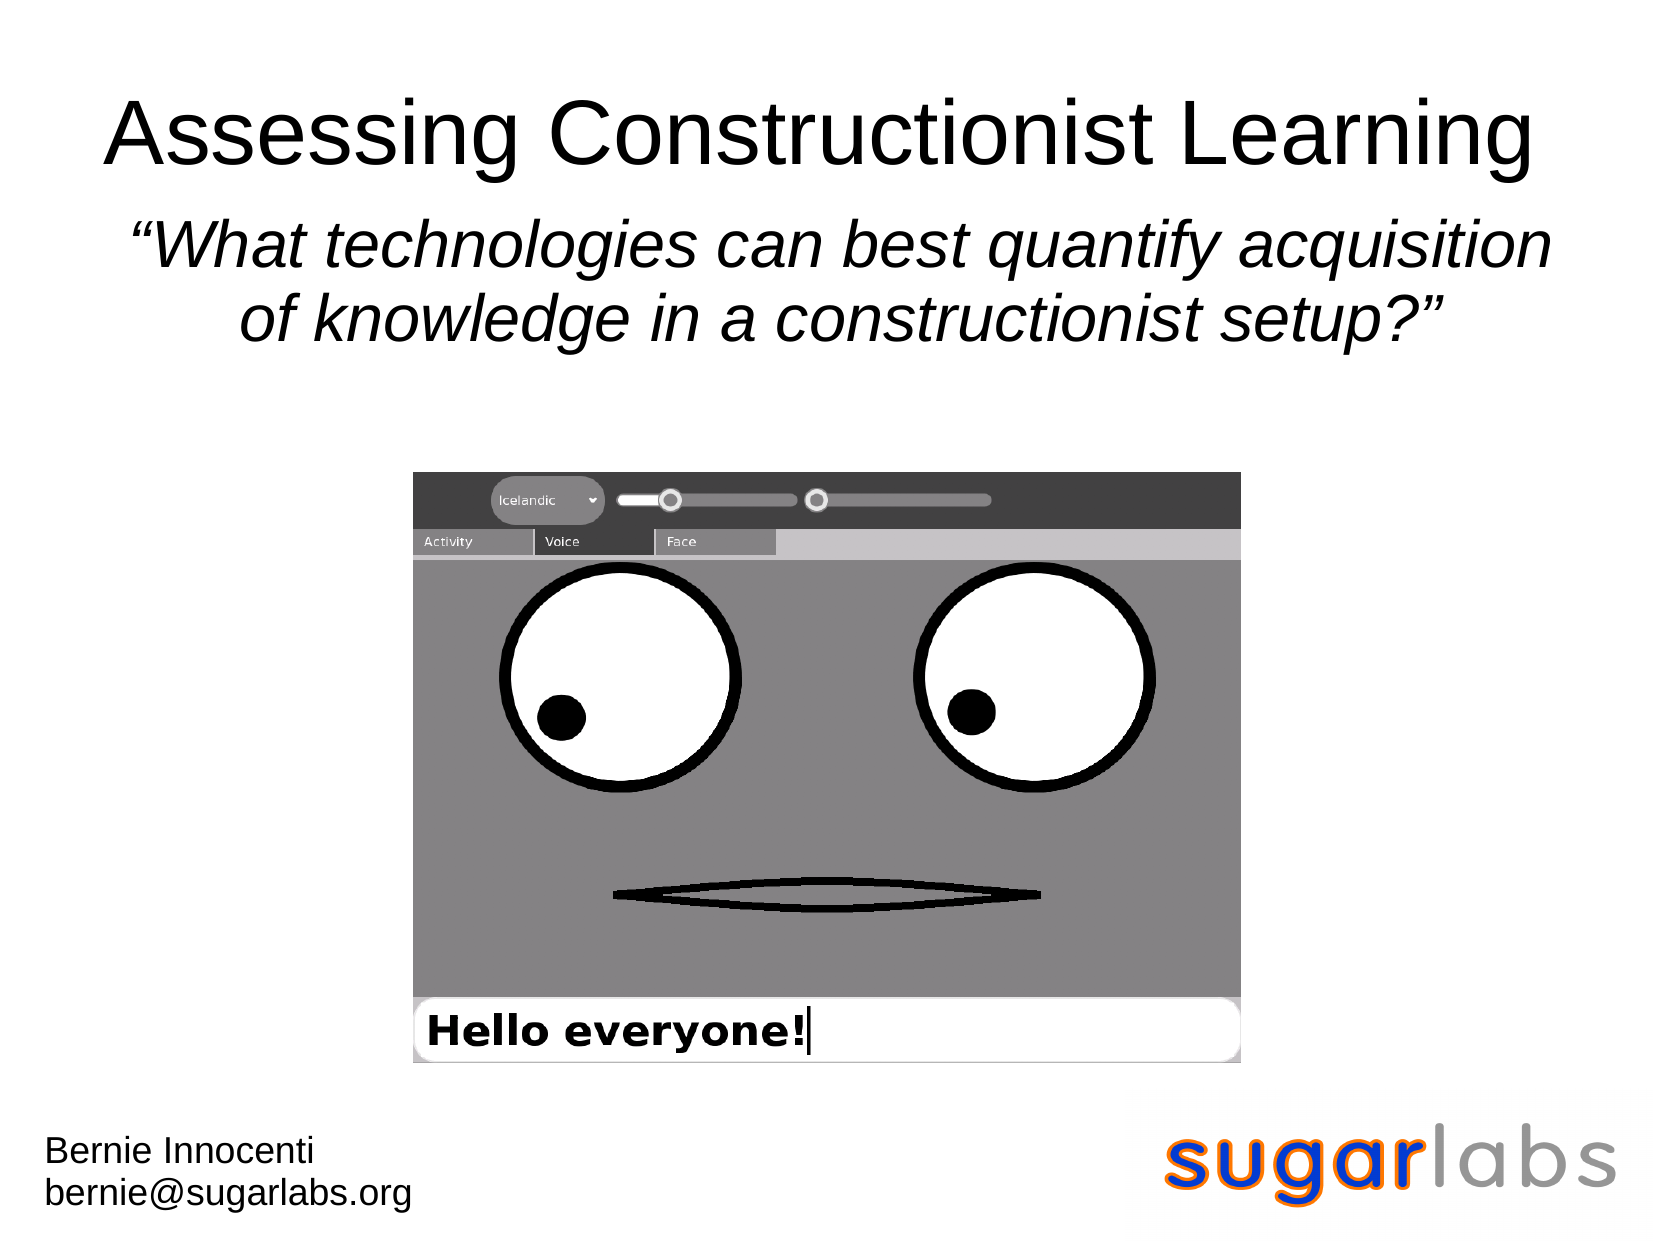

# Assessing Constructionist Learning
“What technologies can best quantify acquisition of knowledge in a constructionist setup?”
Bernie Innocenti
bernie@sugarlabs.org